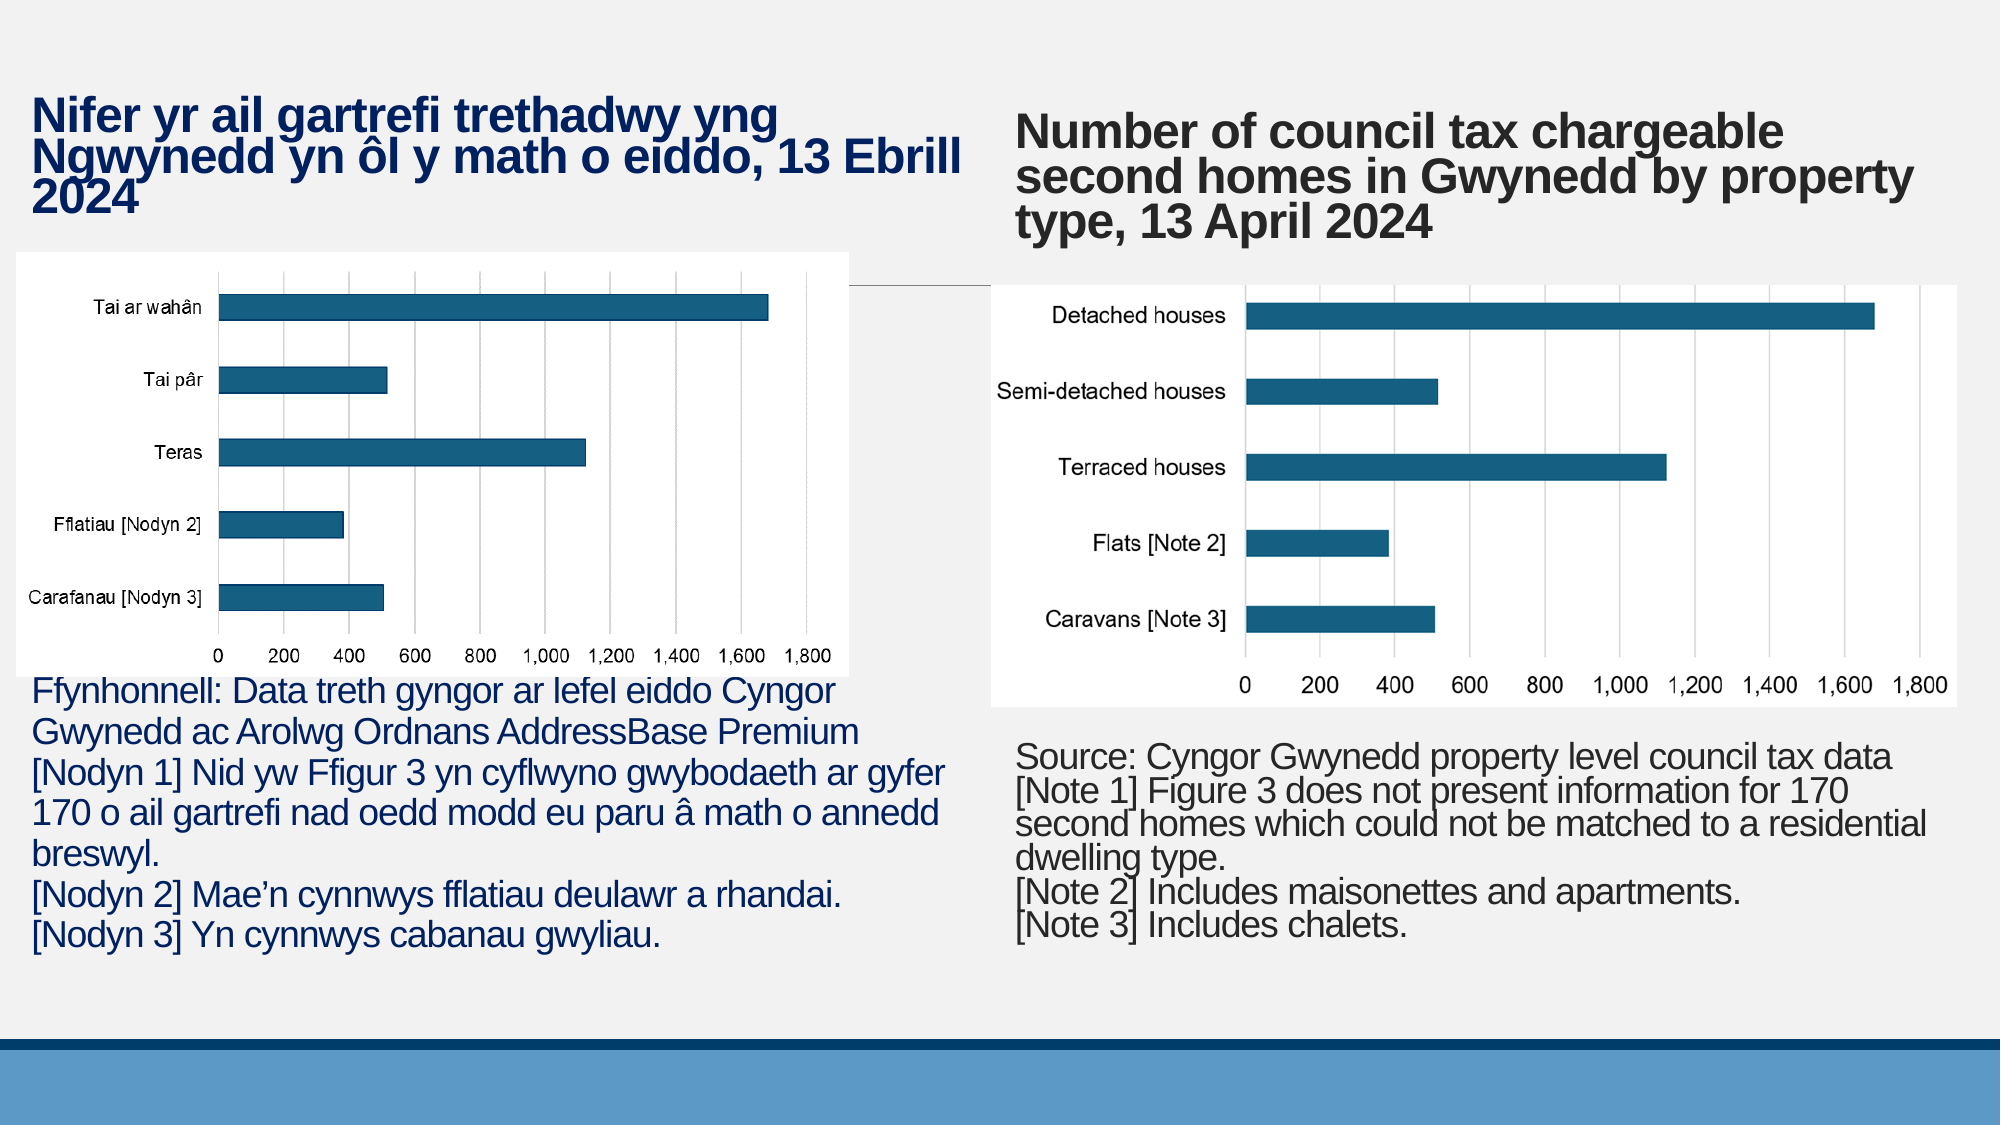

# Nifer yr ail gartrefi trethadwy yng Ngwynedd yn ôl y math o eiddo, 13 Ebrill 2024 Ffynhonnell: Data treth gyngor ar lefel eiddo Cyngor Gwynedd ac Arolwg Ordnans AddressBase Premium [Nodyn 1] Nid yw Ffigur 3 yn cyflwyno gwybodaeth ar gyfer 170 o ail gartrefi nad oedd modd eu paru â math o annedd breswyl. [Nodyn 2] Mae’n cynnwys fflatiau deulawr a rhandai. [Nodyn 3] Yn cynnwys cabanau gwyliau.
Number of council tax chargeable second homes in Gwynedd by property type, 13 April 2024
Source: Cyngor Gwynedd property level council tax data
[Note 1] Figure 3 does not present information for 170 second homes which could not be matched to a residential dwelling type.
[Note 2] Includes maisonettes and apartments.
[Note 3] Includes chalets.